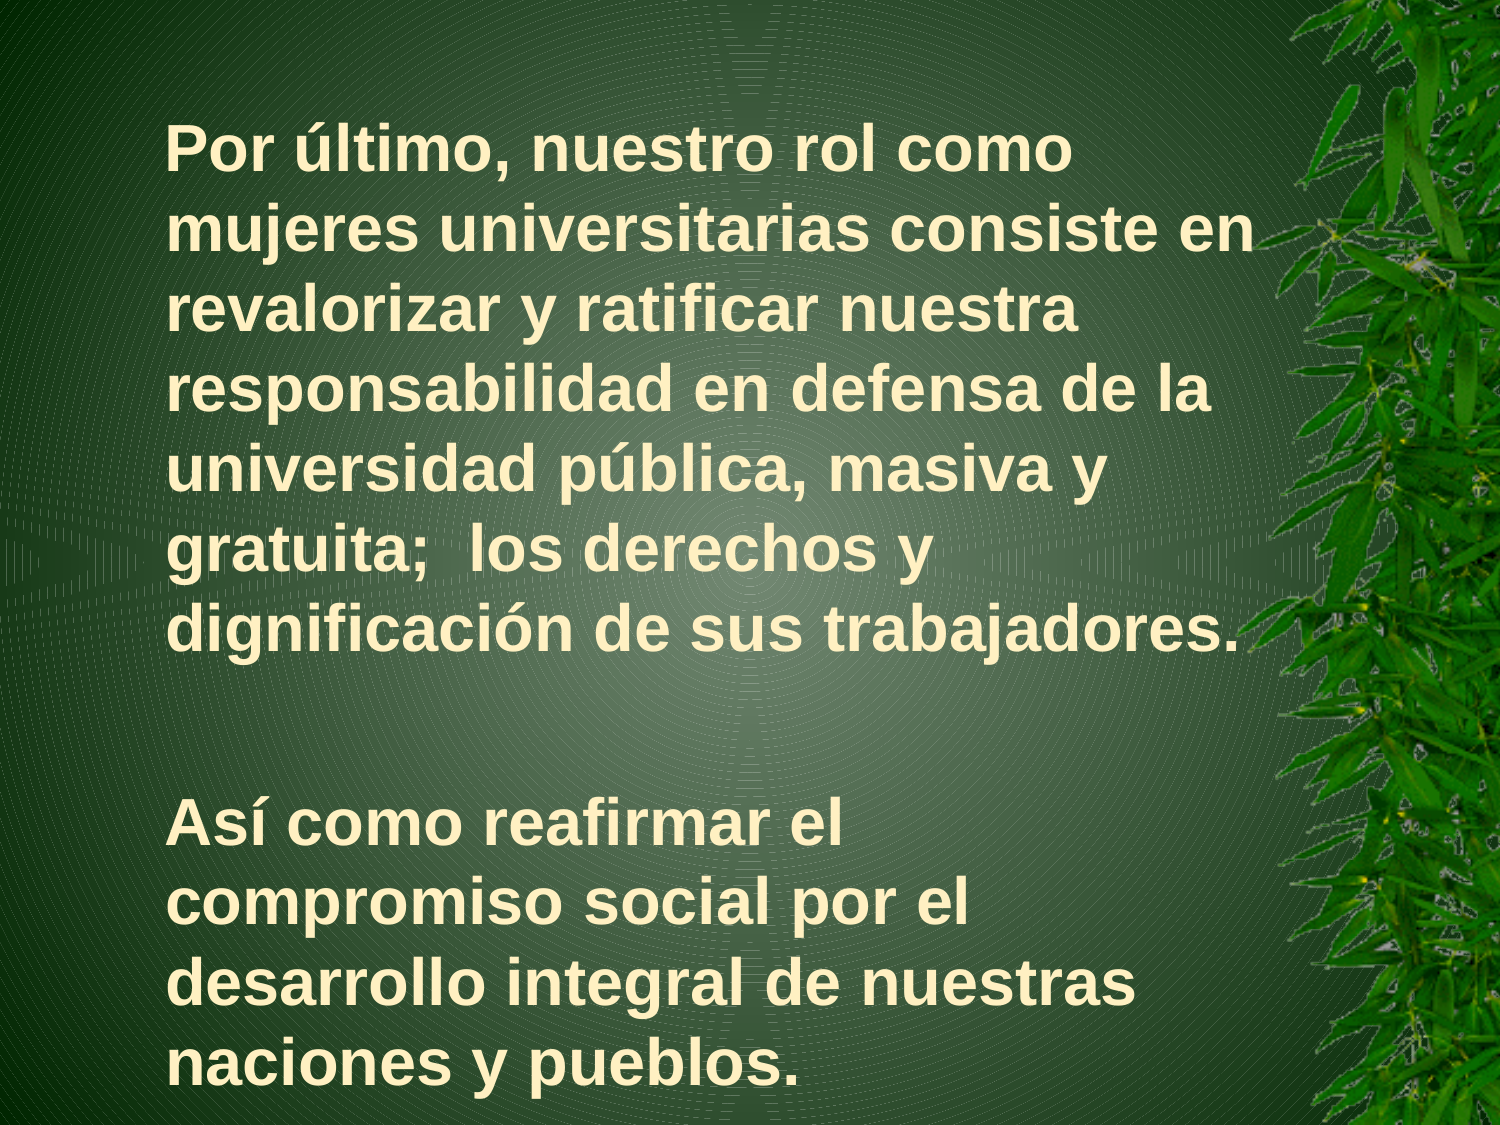

# Por último, nuestro rol como mujeres universitarias consiste en revalorizar y ratificar nuestra responsabilidad en defensa de la universidad pública, masiva y gratuita; los derechos y dignificación de sus trabajadores.
 Así como reafirmar el compromiso social por el desarrollo integral de nuestras naciones y pueblos.